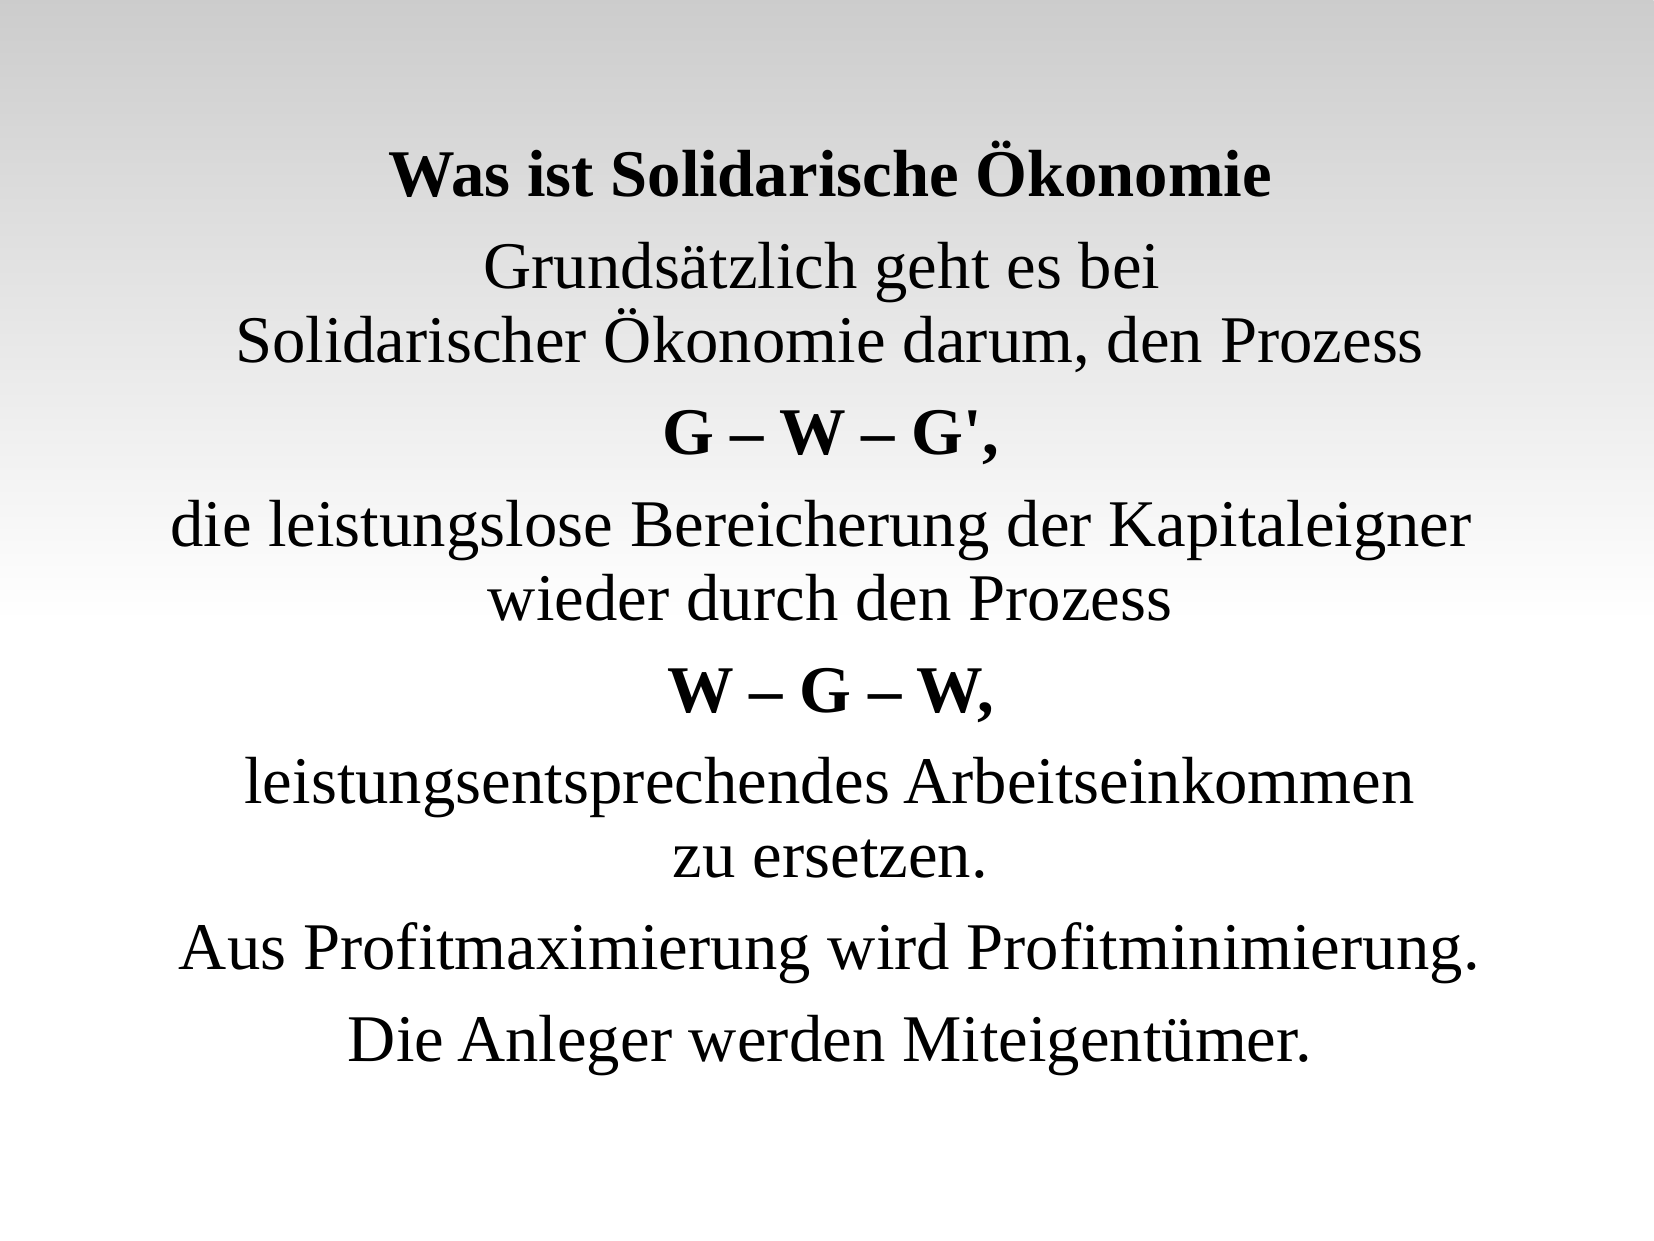

Was ist Solidarische Ökonomie
Grundsätzlich geht es bei
Solidarischer Ökonomie darum, den Prozess
G – W – G',
die leistungslose Bereicherung der Kapitaleigner
wieder durch den Prozess
W – G – W,
leistungsentsprechendes Arbeitseinkommen
zu ersetzen.
Aus Profitmaximierung wird Profitminimierung.
Die Anleger werden Miteigentümer.